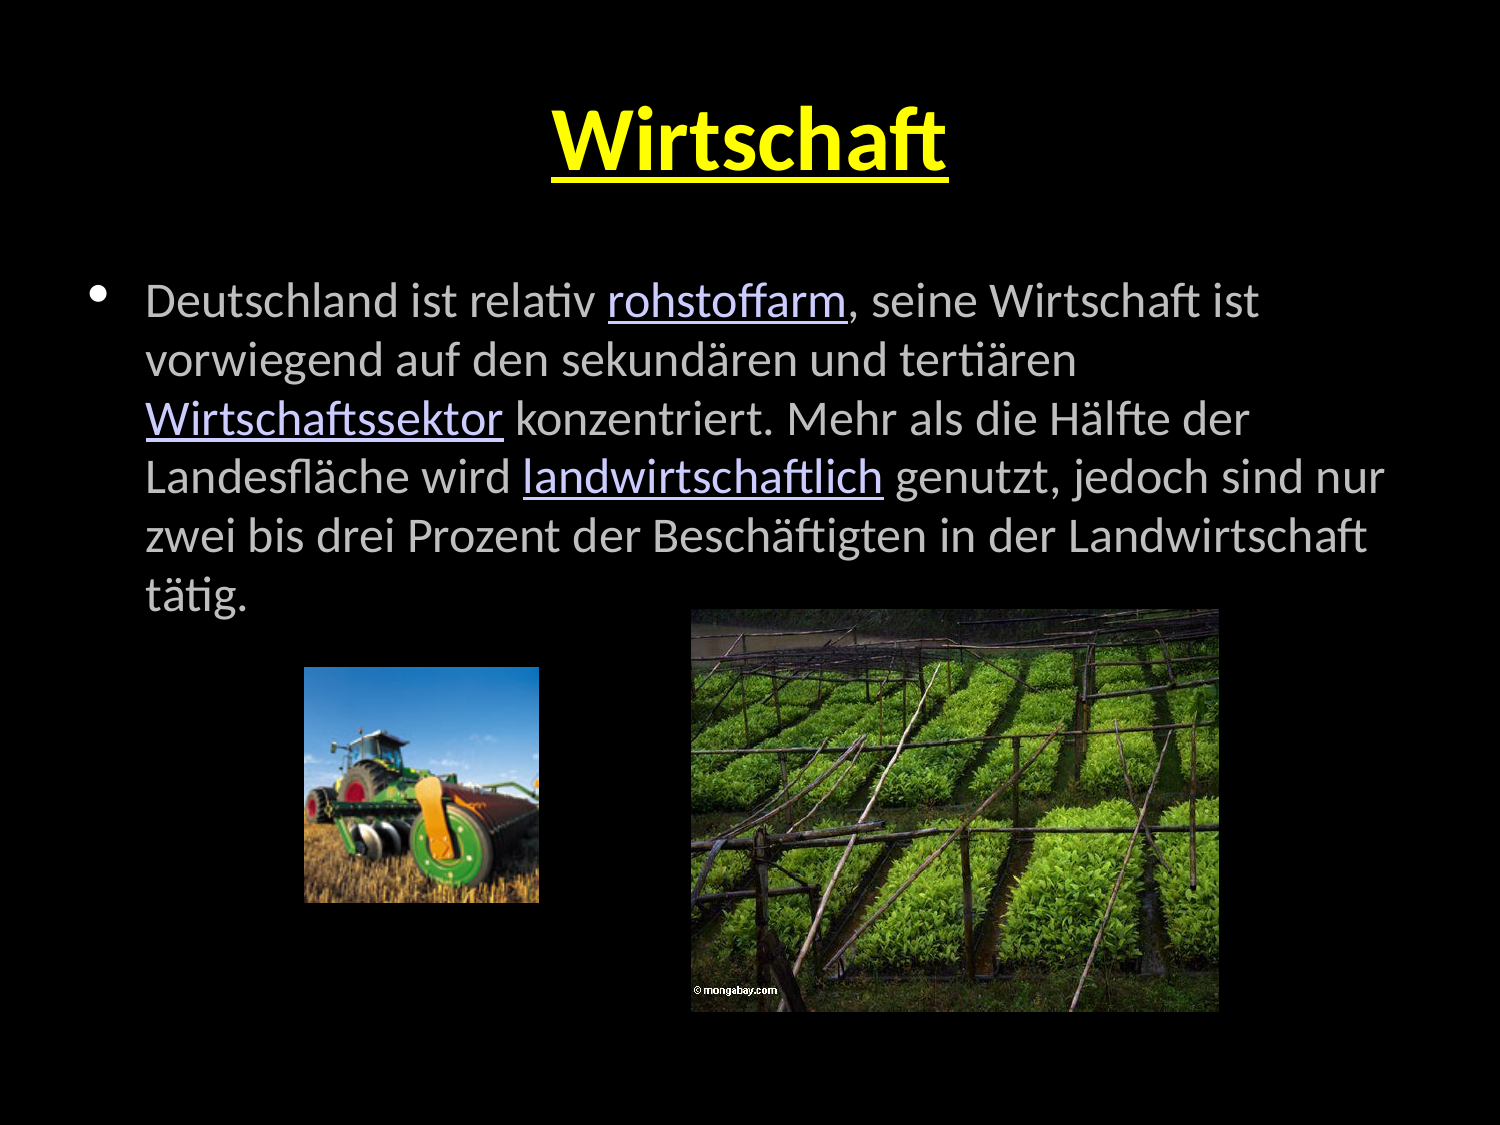

# Wirtschaft
Deutschland ist relativ rohstoffarm, seine Wirtschaft ist vorwiegend auf den sekundären und tertiären Wirtschaftssektor konzentriert. Mehr als die Hälfte der Landesfläche wird landwirtschaftlich genutzt, jedoch sind nur zwei bis drei Prozent der Beschäftigten in der Landwirtschaft tätig.